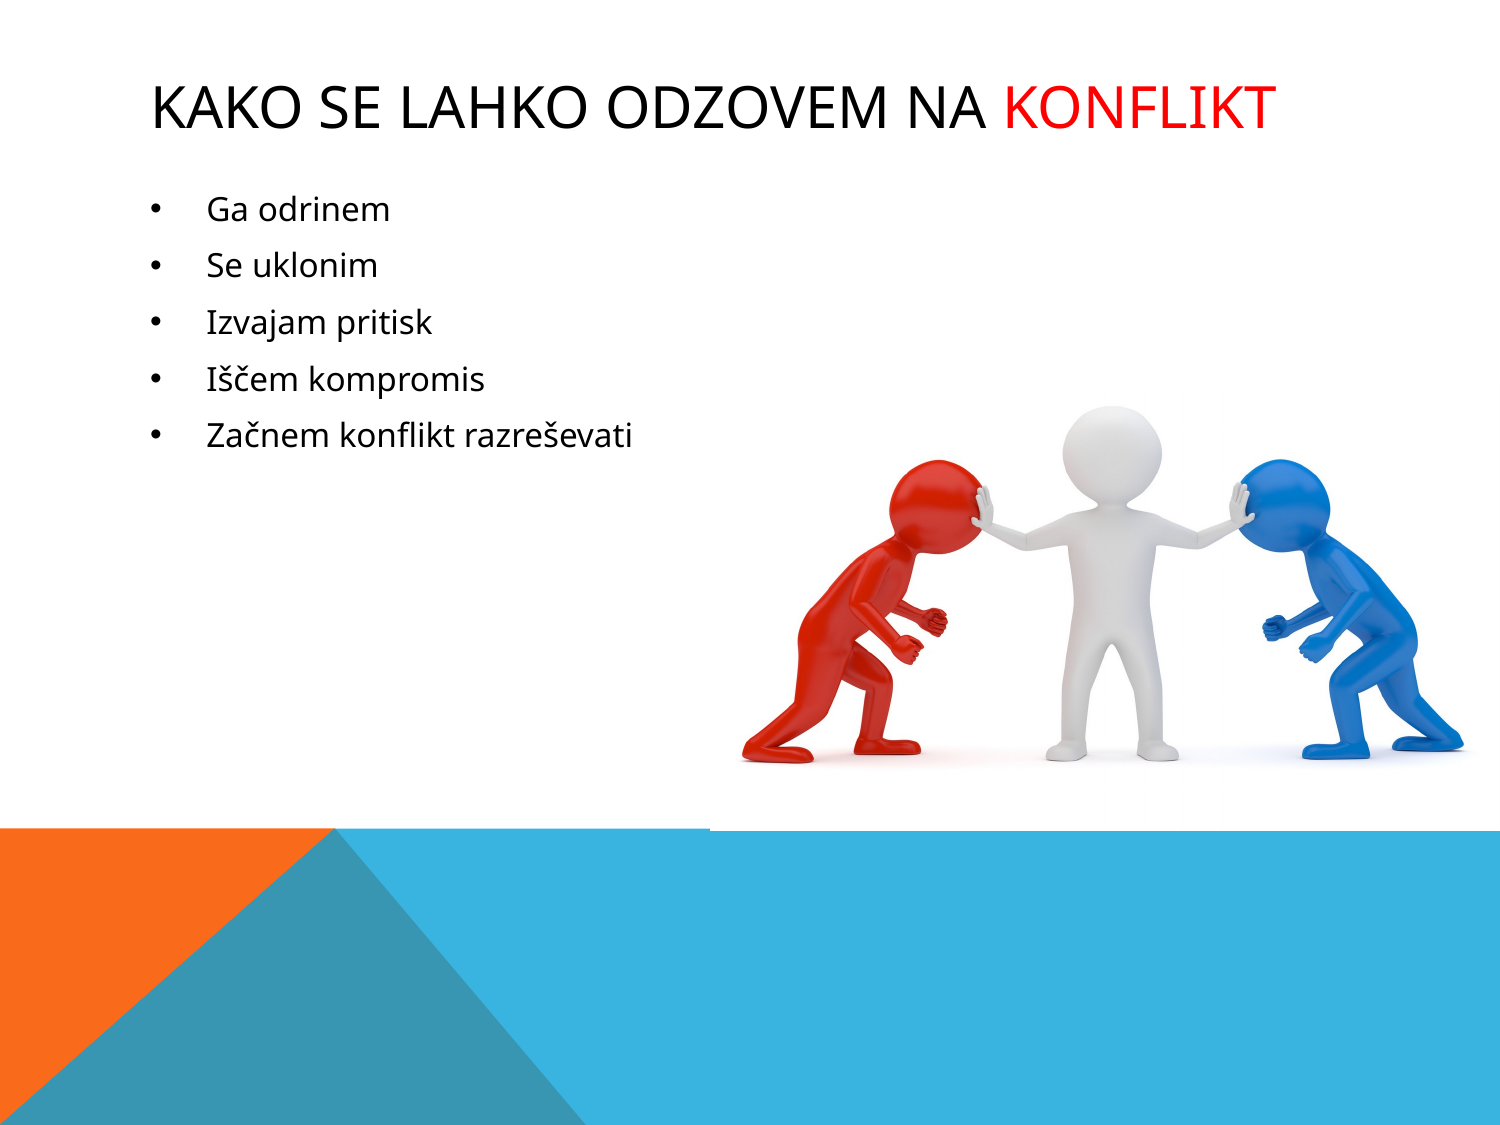

# Kako se lahko odzovem na konflikt
Ga odrinem
Se uklonim
Izvajam pritisk
Iščem kompromis
Začnem konflikt razreševati